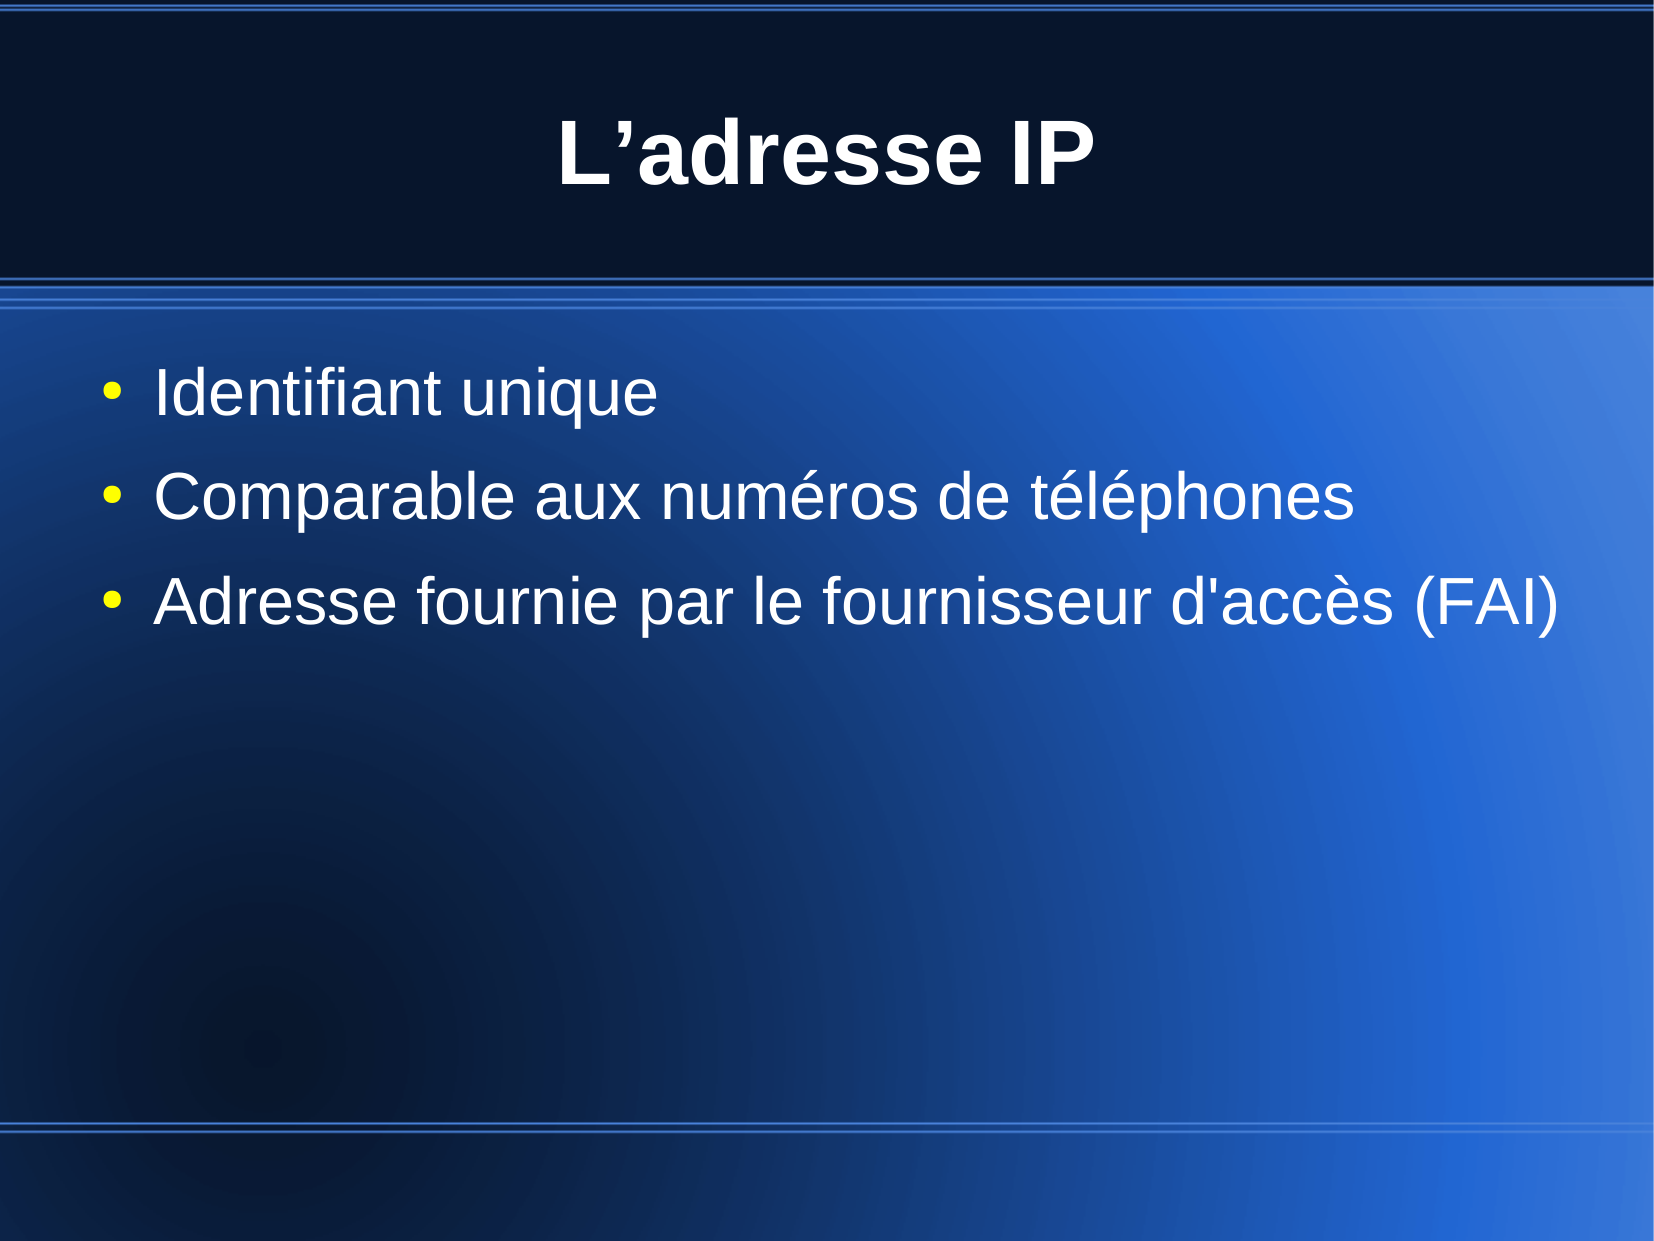

# L’adresse IP
Identifiant unique
Comparable aux numéros de téléphones
Adresse fournie par le fournisseur d'accès (FAI)